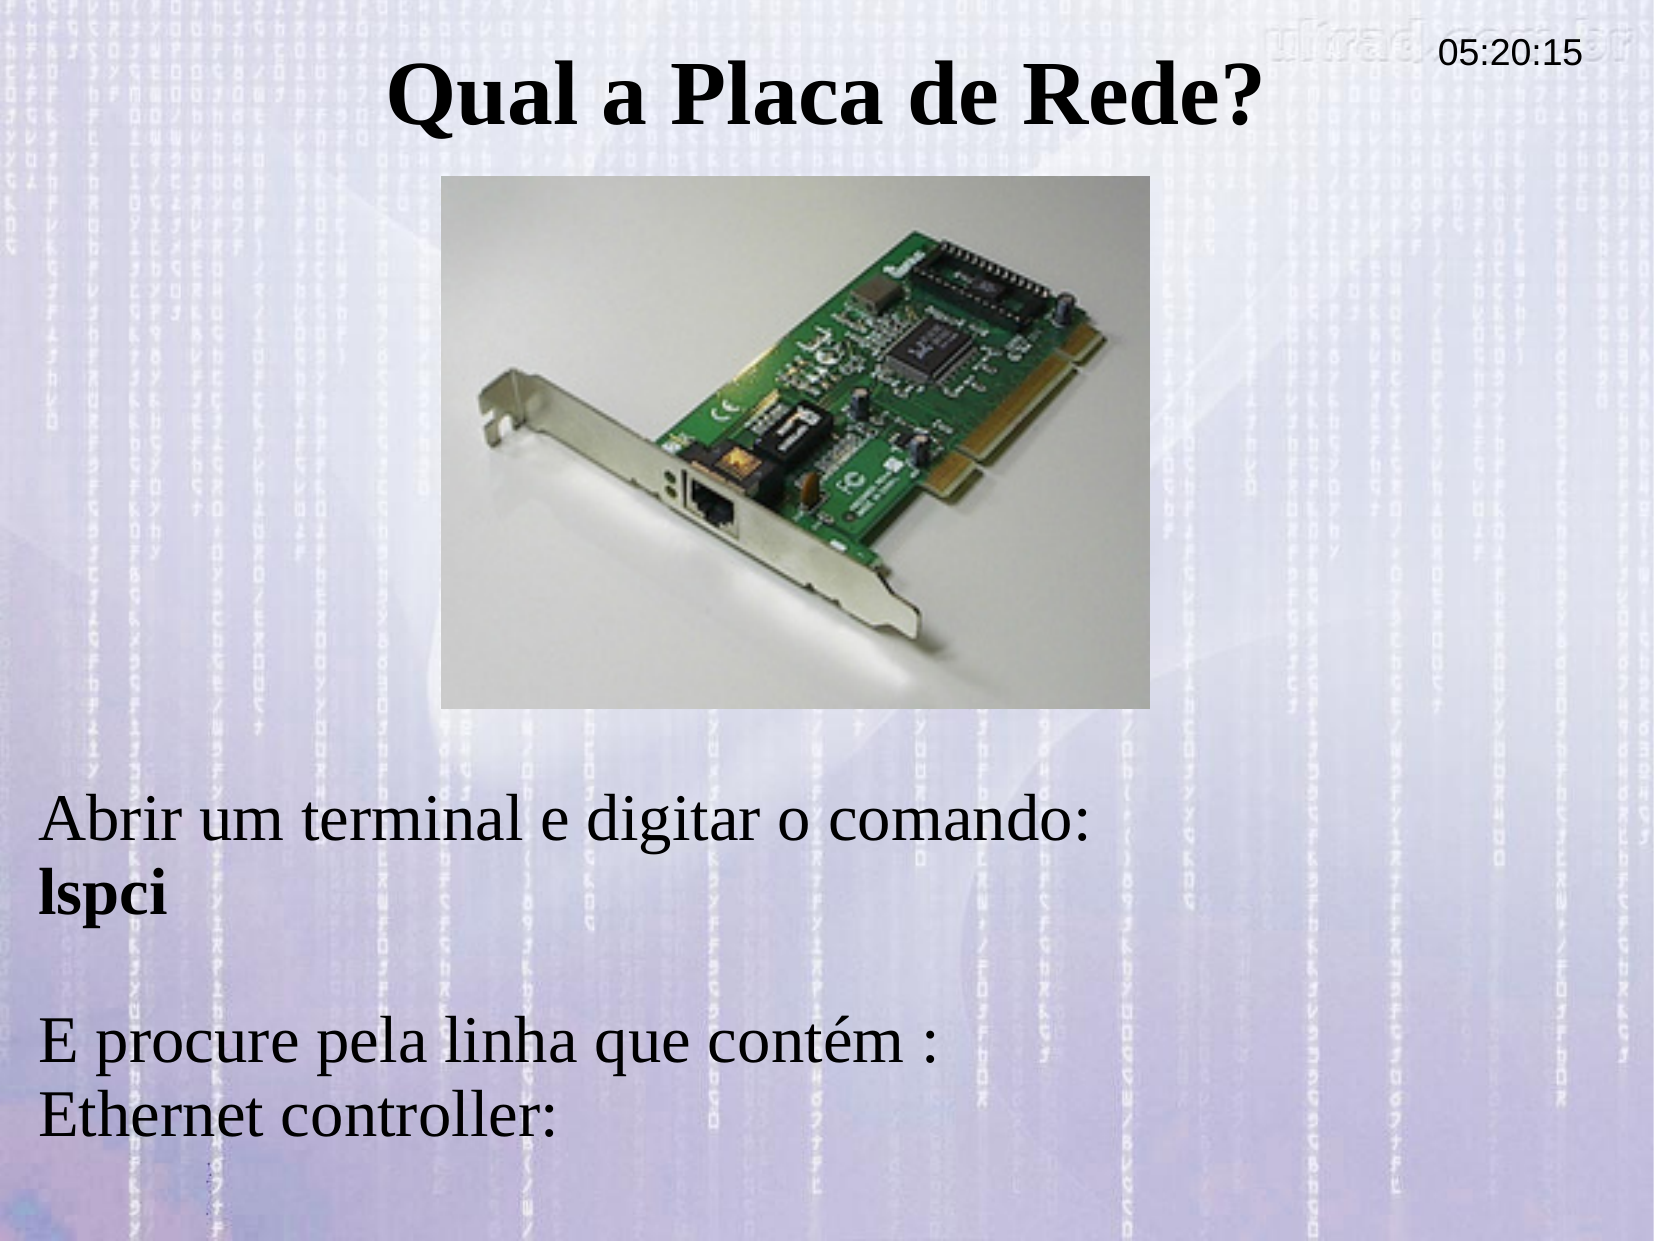

01:59:08
Qual a Placa de Rede?
Abrir um terminal e digitar o comando:
lspci
E procure pela linha que contém :
Ethernet controller: